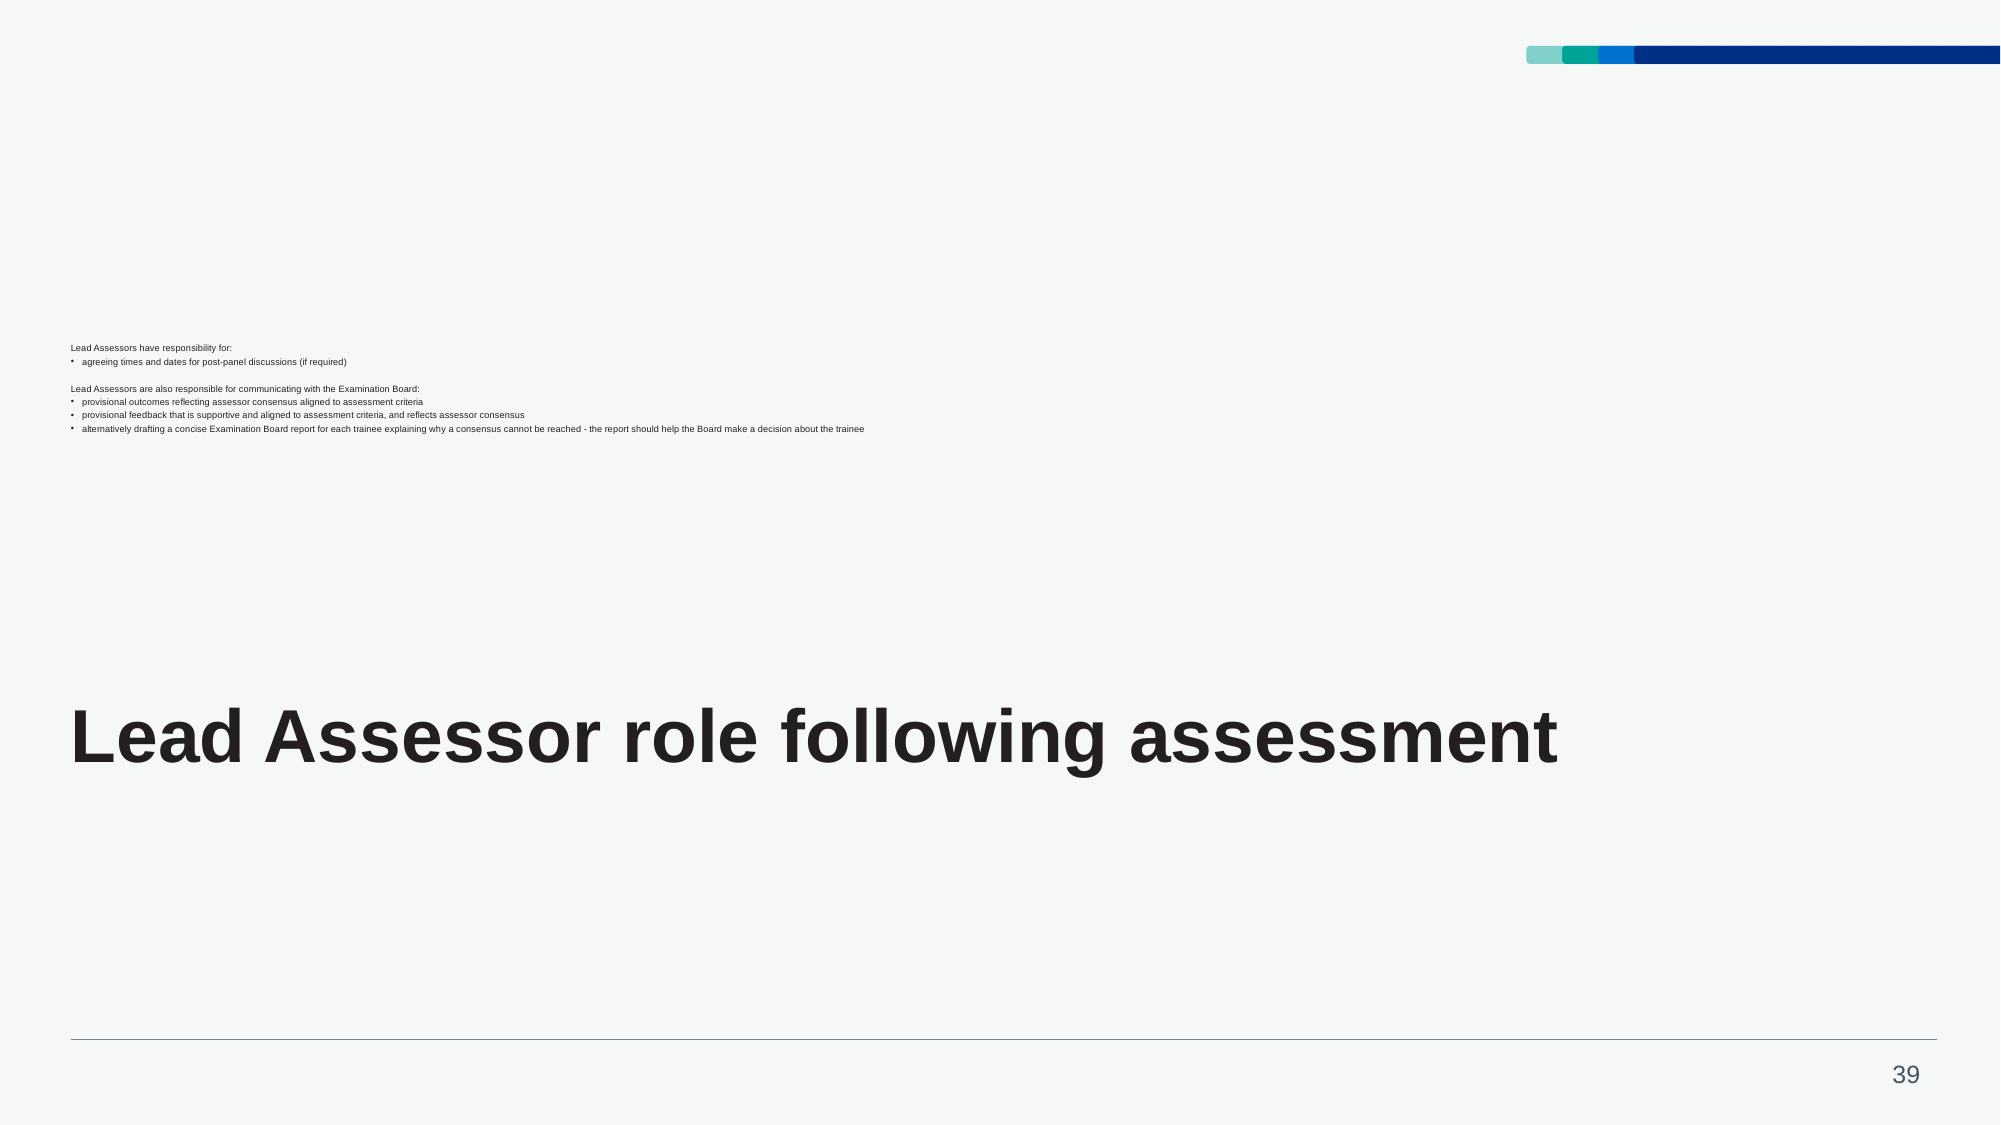

# Lead Assessors have responsibility for:
agreeing times and dates for post-panel discussions (if required)
Lead Assessors are also responsible for communicating with the Examination Board:
provisional outcomes reflecting assessor consensus aligned to assessment criteria
provisional feedback that is supportive and aligned to assessment criteria, and reflects assessor consensus
alternatively drafting a concise Examination Board report for each trainee explaining why a consensus cannot be reached - the report should help the Board make a decision about the trainee
Lead Assessor role following assessment